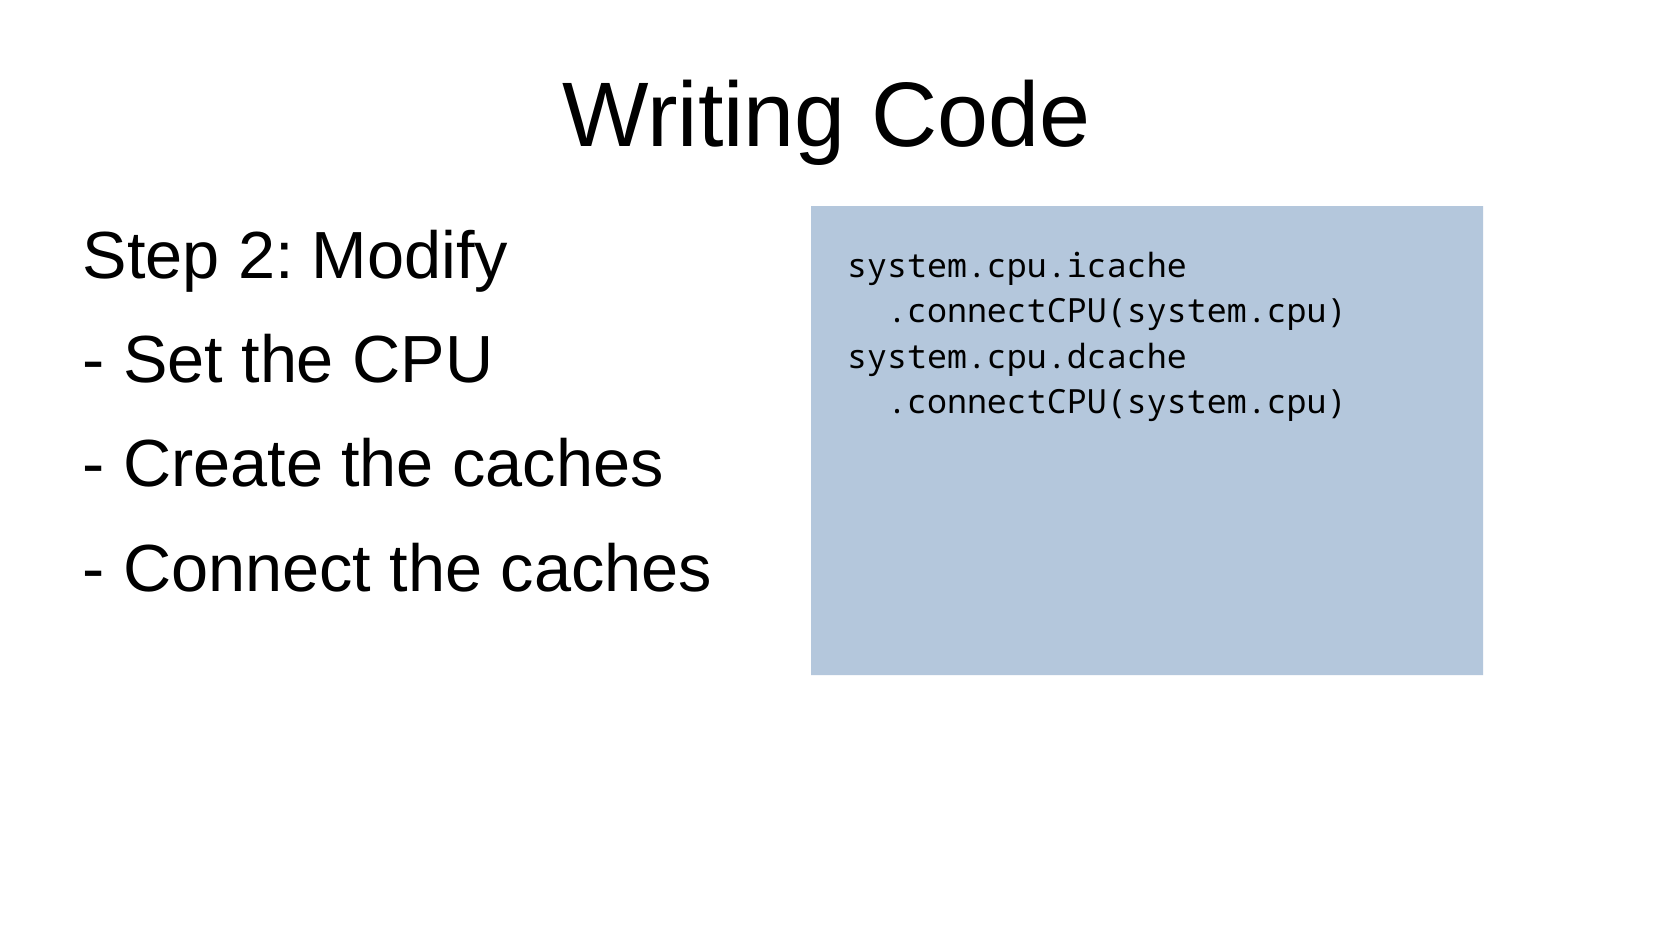

# Writing Code
system.cpu.icache
 .connectCPU(system.cpu)
system.cpu.dcache
 .connectCPU(system.cpu)
Step 2: Modify
- Set the CPU
- Create the caches
- Connect the caches